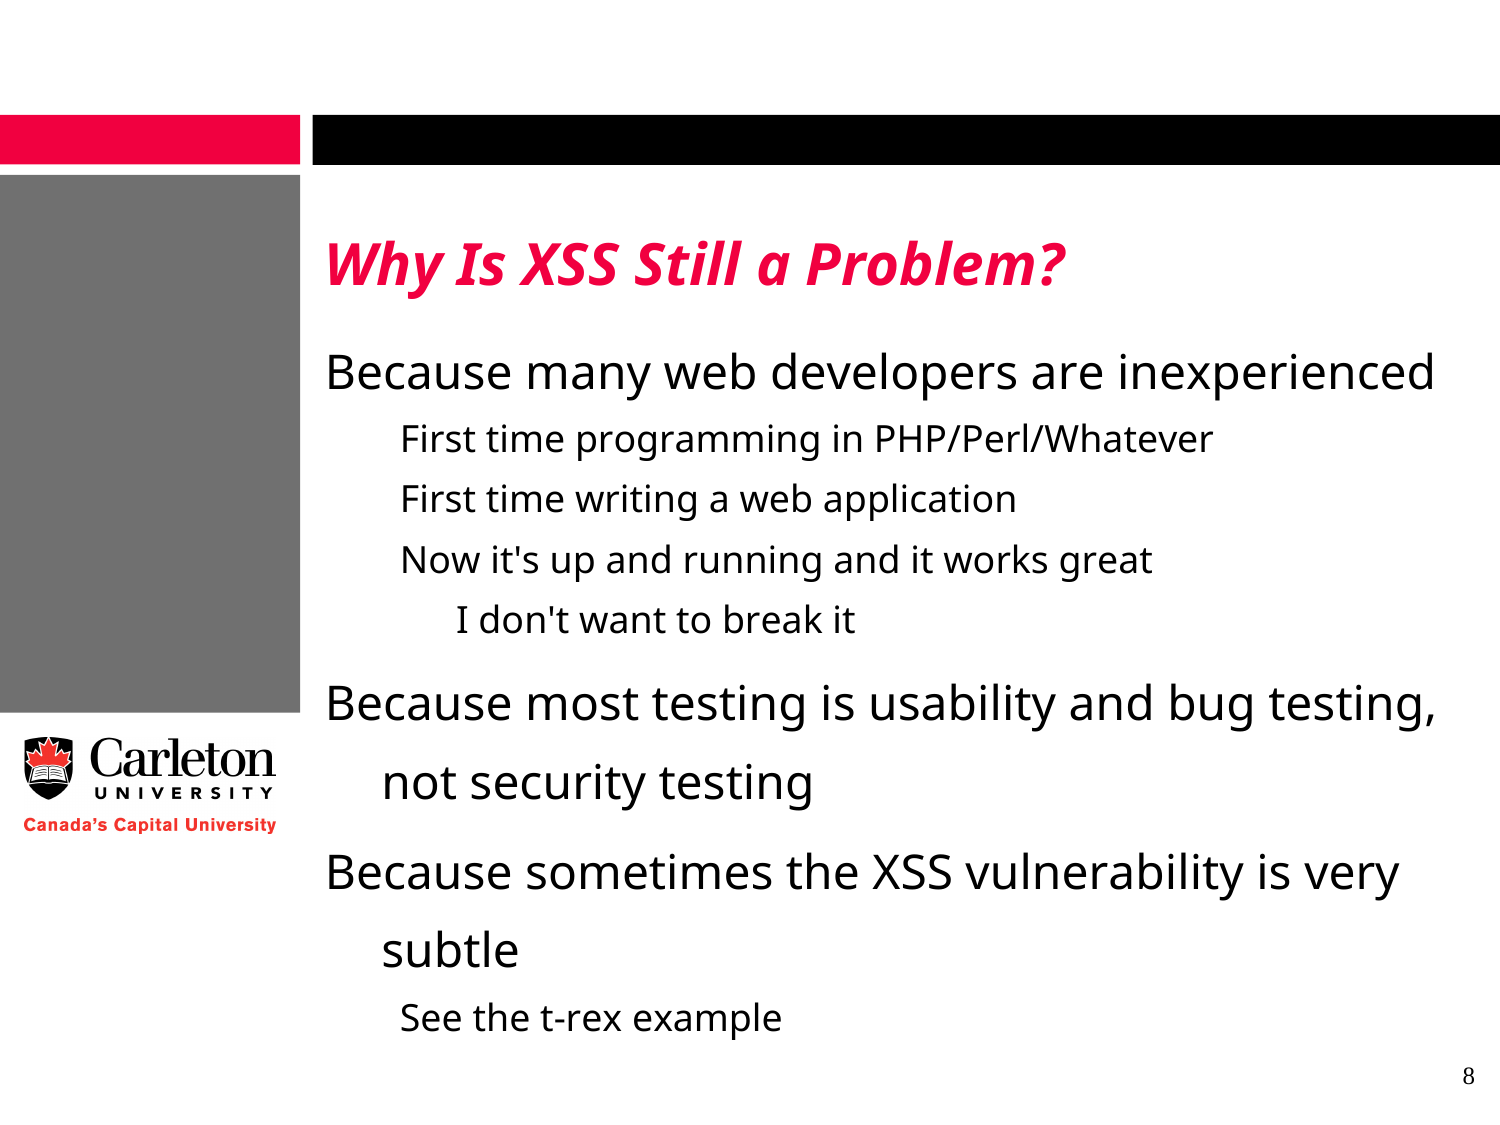

# Why Is XSS Still a Problem?
Because many web developers are inexperienced
First time programming in PHP/Perl/Whatever
First time writing a web application
Now it's up and running and it works great
I don't want to break it
Because most testing is usability and bug testing, not security testing
Because sometimes the XSS vulnerability is very subtle
See the t-rex example
8